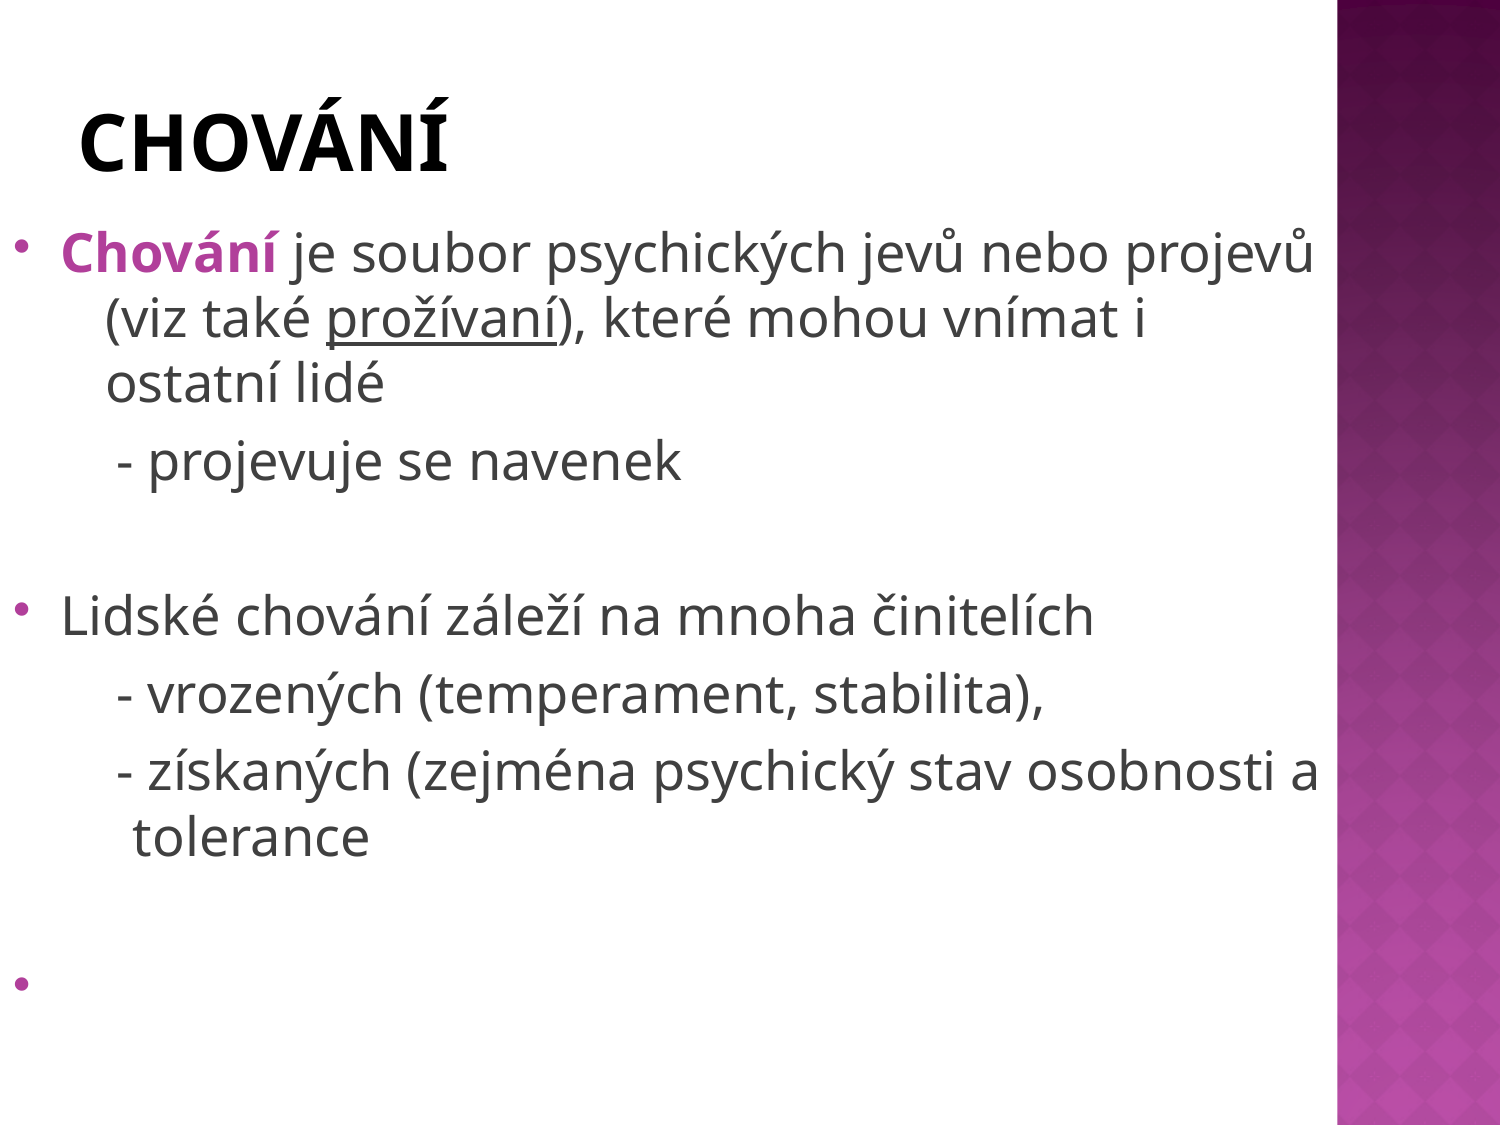

# Chování
Chování je soubor psychických jevů nebo projevů (viz také prožívaní), které mohou vnímat i ostatní lidé
 - projevuje se navenek
Lidské chování záleží na mnoha činitelích
 - vrozených (temperament, stabilita),
 - získaných (zejména psychický stav osobnosti a tolerance